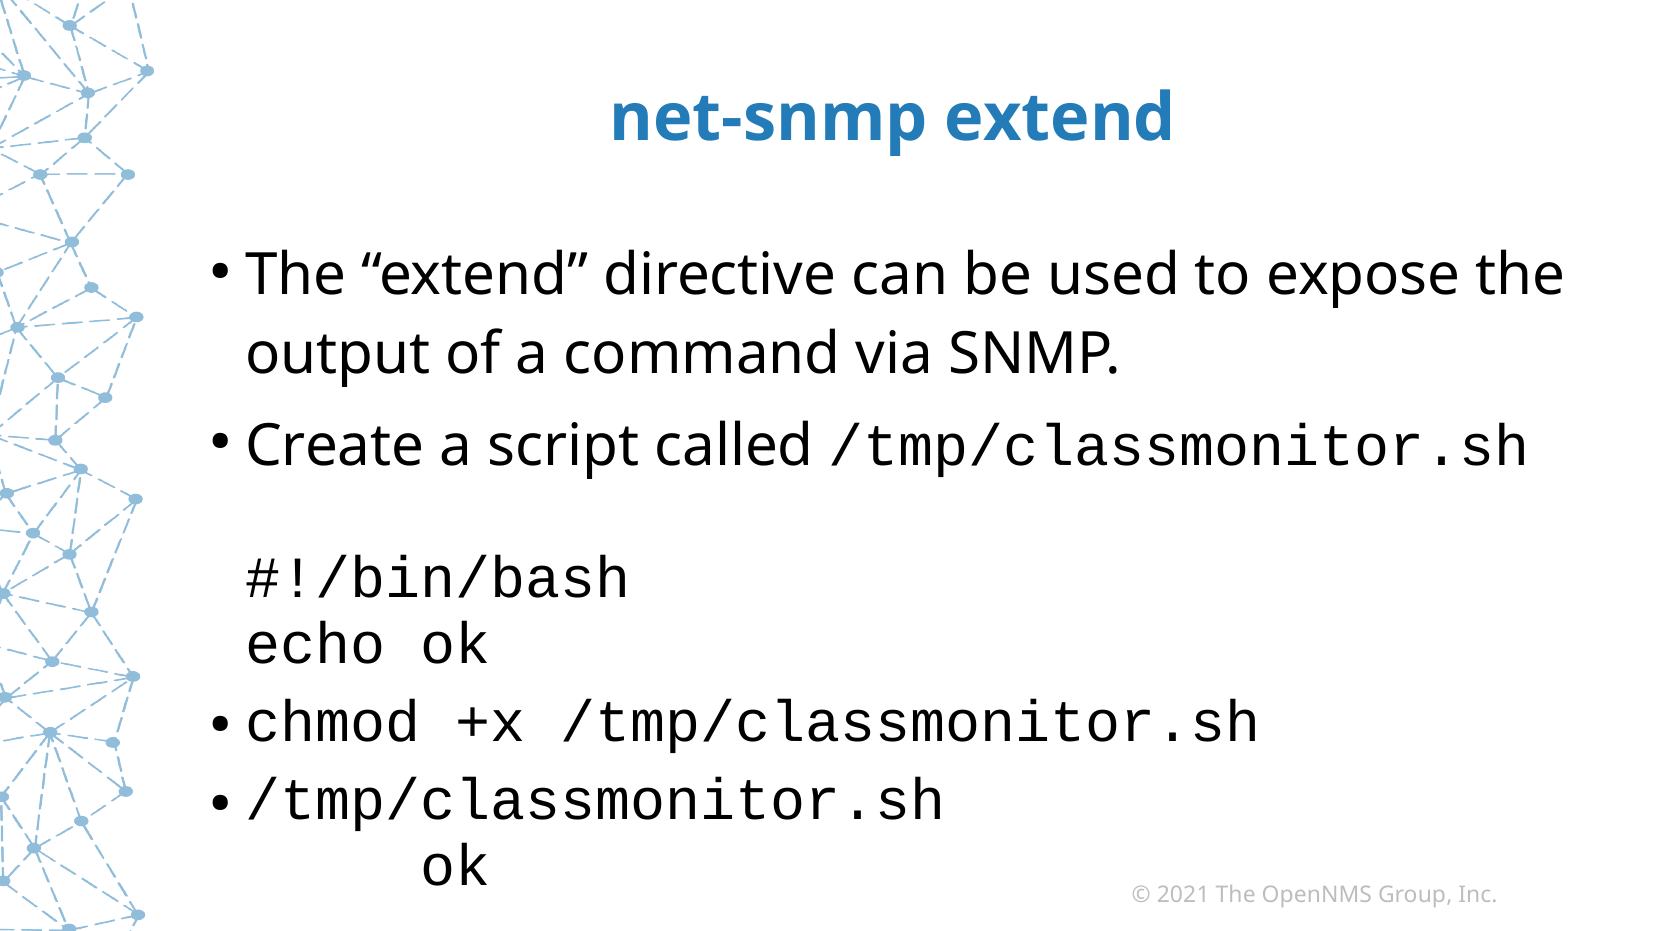

# net-snmp extend
The “extend” directive can be used to expose the output of a command via SNMP.
Create a script called /tmp/classmonitor.sh
#!/bin/bash
echo ok
chmod +x /tmp/classmonitor.sh
/tmp/classmonitor.sh
 ok